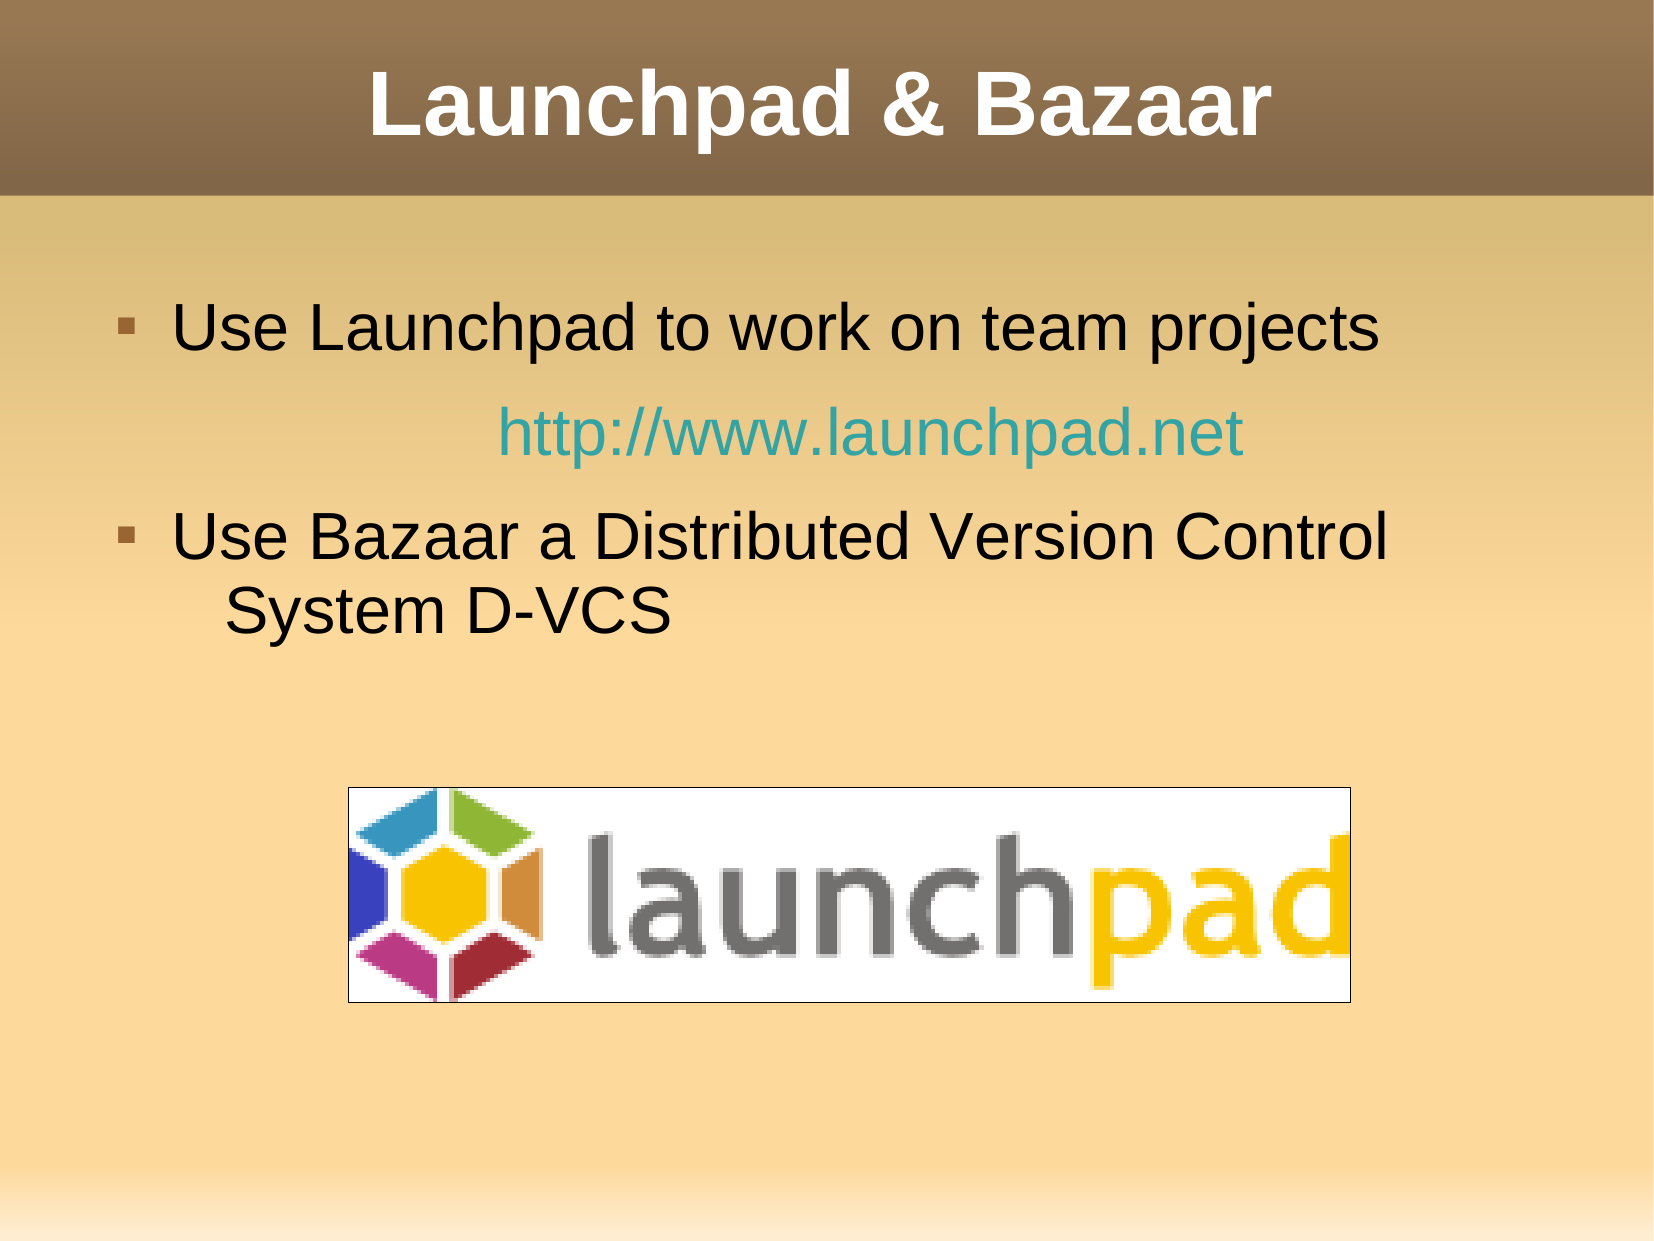

# Launchpad & Bazaar
Use Launchpad to work on team projects
http://www.launchpad.net
Use Bazaar a Distributed Version Control System D-VCS